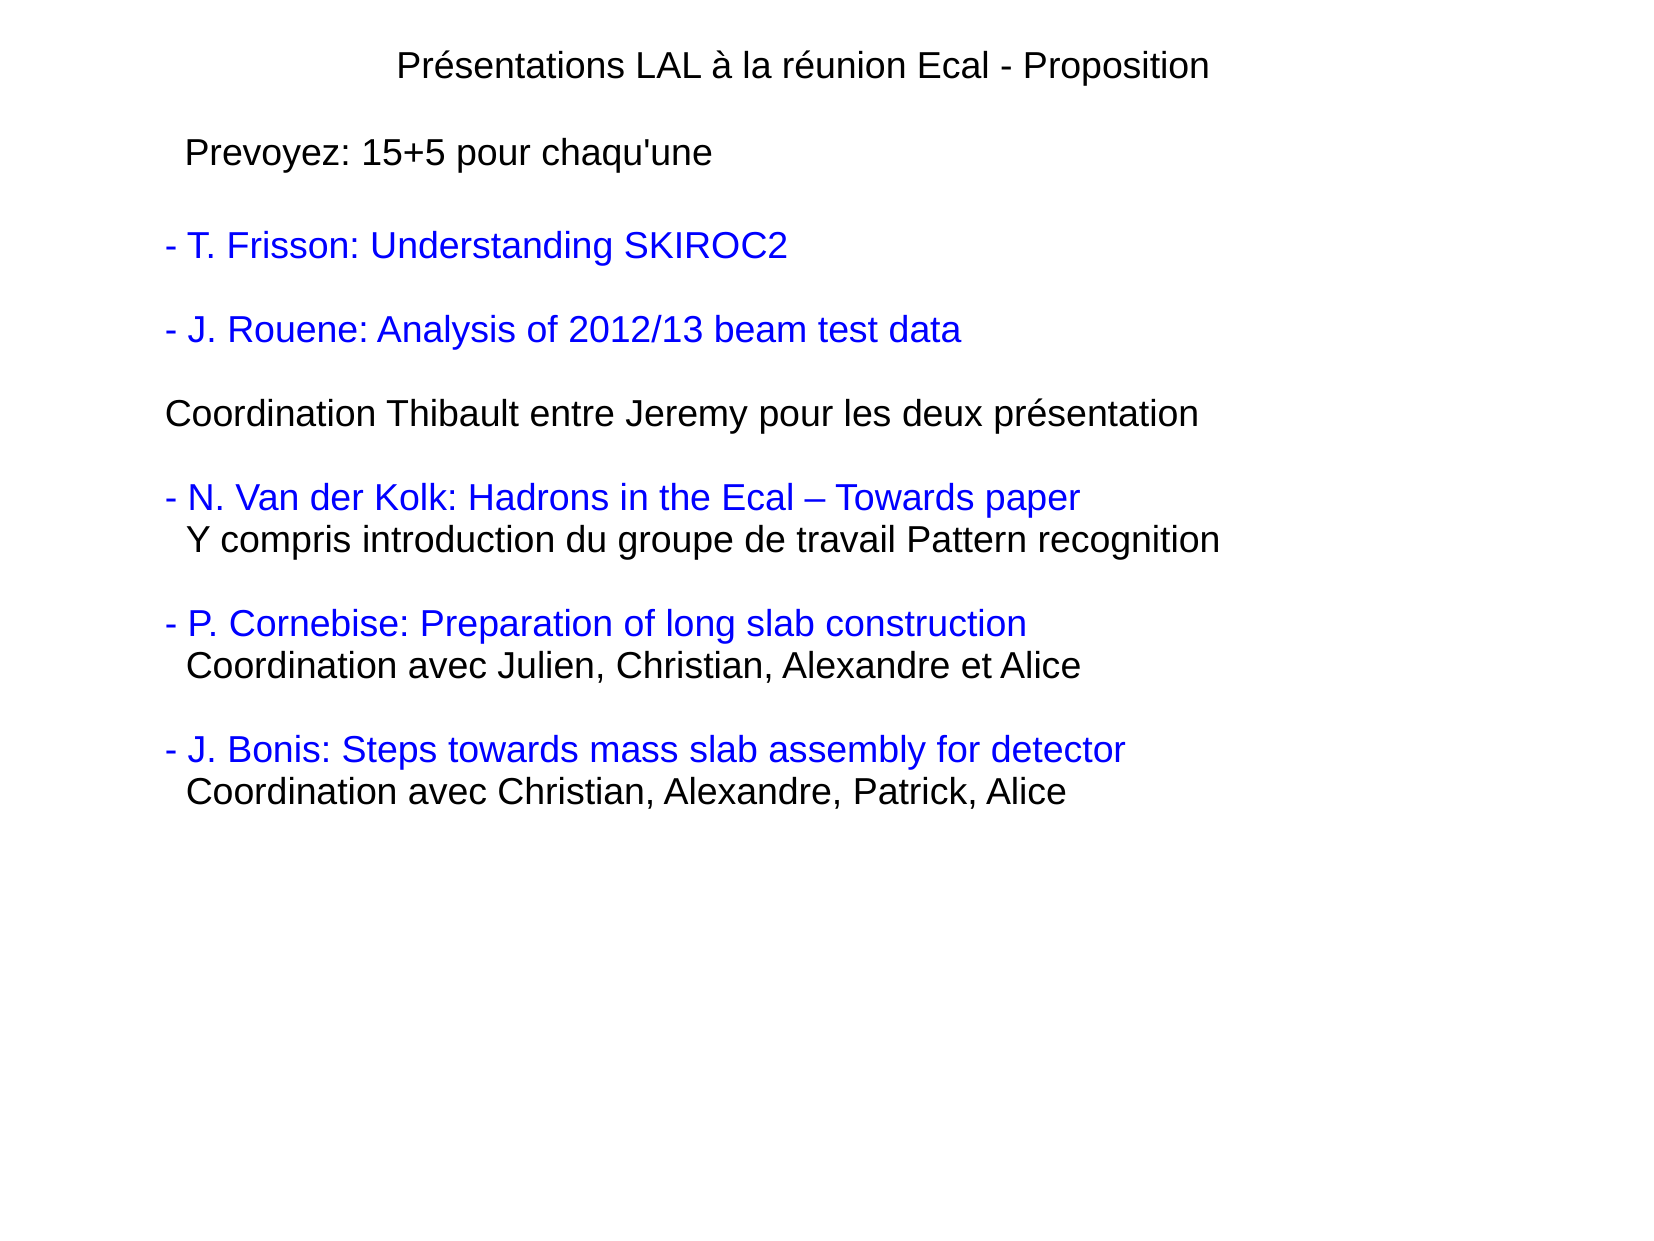

Présentations LAL à la réunion Ecal - Proposition
Prevoyez: 15+5 pour chaqu'une
- T. Frisson: Understanding SKIROC2
- J. Rouene: Analysis of 2012/13 beam test data
Coordination Thibault entre Jeremy pour les deux présentation
- N. Van der Kolk: Hadrons in the Ecal – Towards paper
 Y compris introduction du groupe de travail Pattern recognition
- P. Cornebise: Preparation of long slab construction
 Coordination avec Julien, Christian, Alexandre et Alice
- J. Bonis: Steps towards mass slab assembly for detector
 Coordination avec Christian, Alexandre, Patrick, Alice